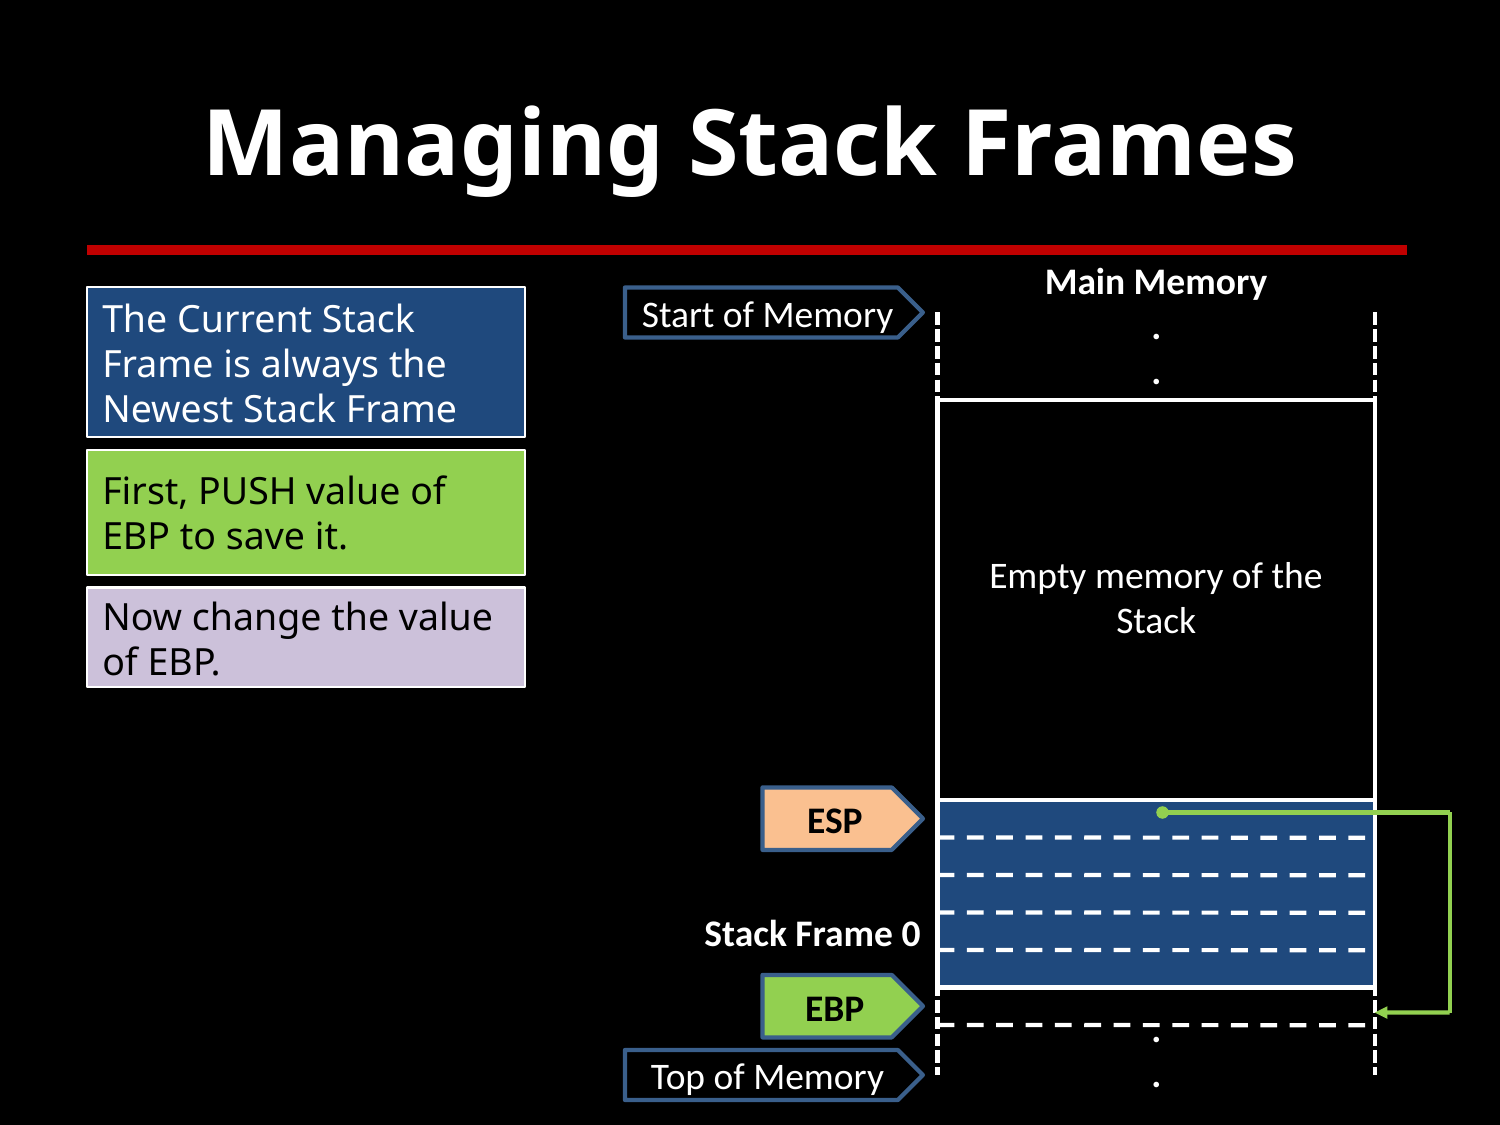

# Managing Stack Frames
Main Memory
.
.
The Current Stack Frame is always the Newest Stack Frame
Start of Memory
Empty memory of the Stack
First, PUSH value of EBP to save it.
Now change the value of EBP.
ESP
Stack Frame 0
EBP
.
.
Top of Memory